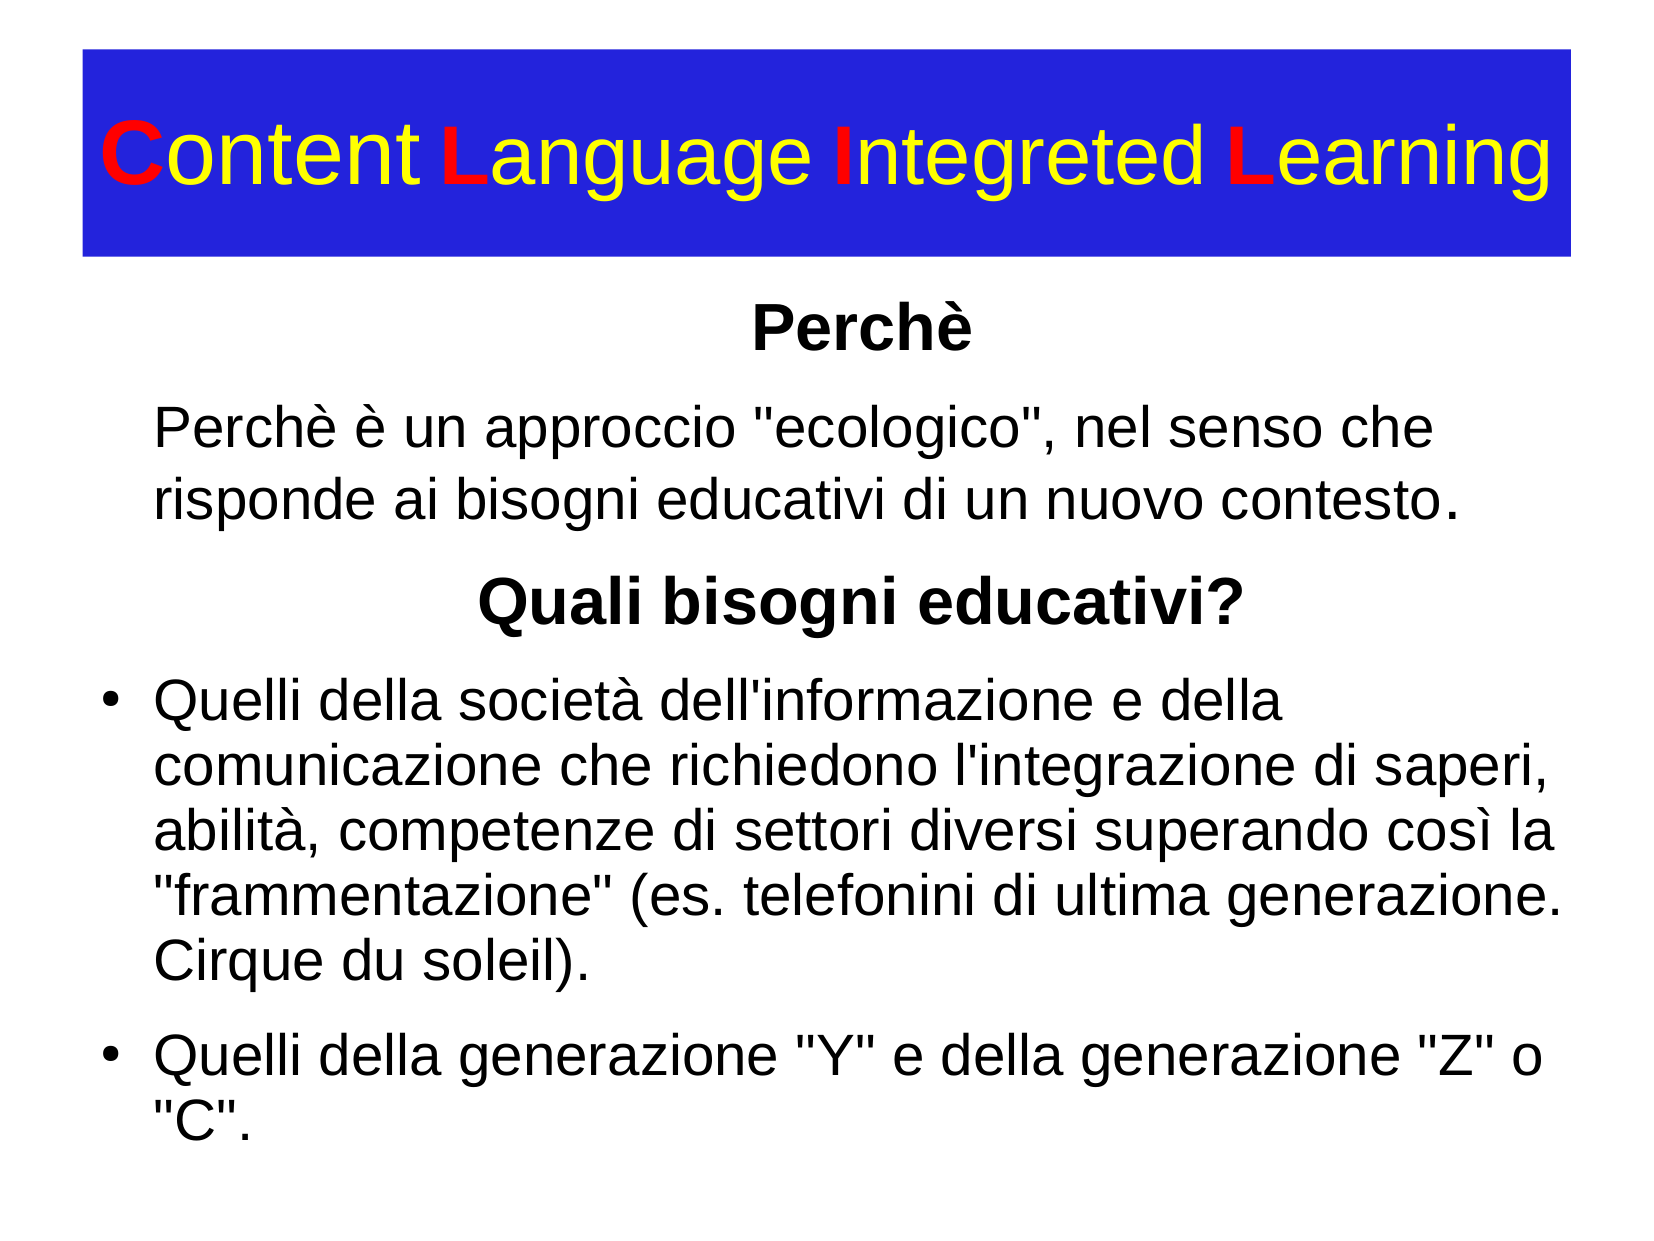

Content Language Integreted Learning
#
Perchè
Perchè è un approccio "ecologico", nel senso che risponde ai bisogni educativi di un nuovo contesto.
Quali bisogni educativi?
Quelli della società dell'informazione e della comunicazione che richiedono l'integrazione di saperi, abilità, competenze di settori diversi superando così la "frammentazione" (es. telefonini di ultima generazione. Cirque du soleil).
Quelli della generazione "Y" e della generazione "Z" o "C".